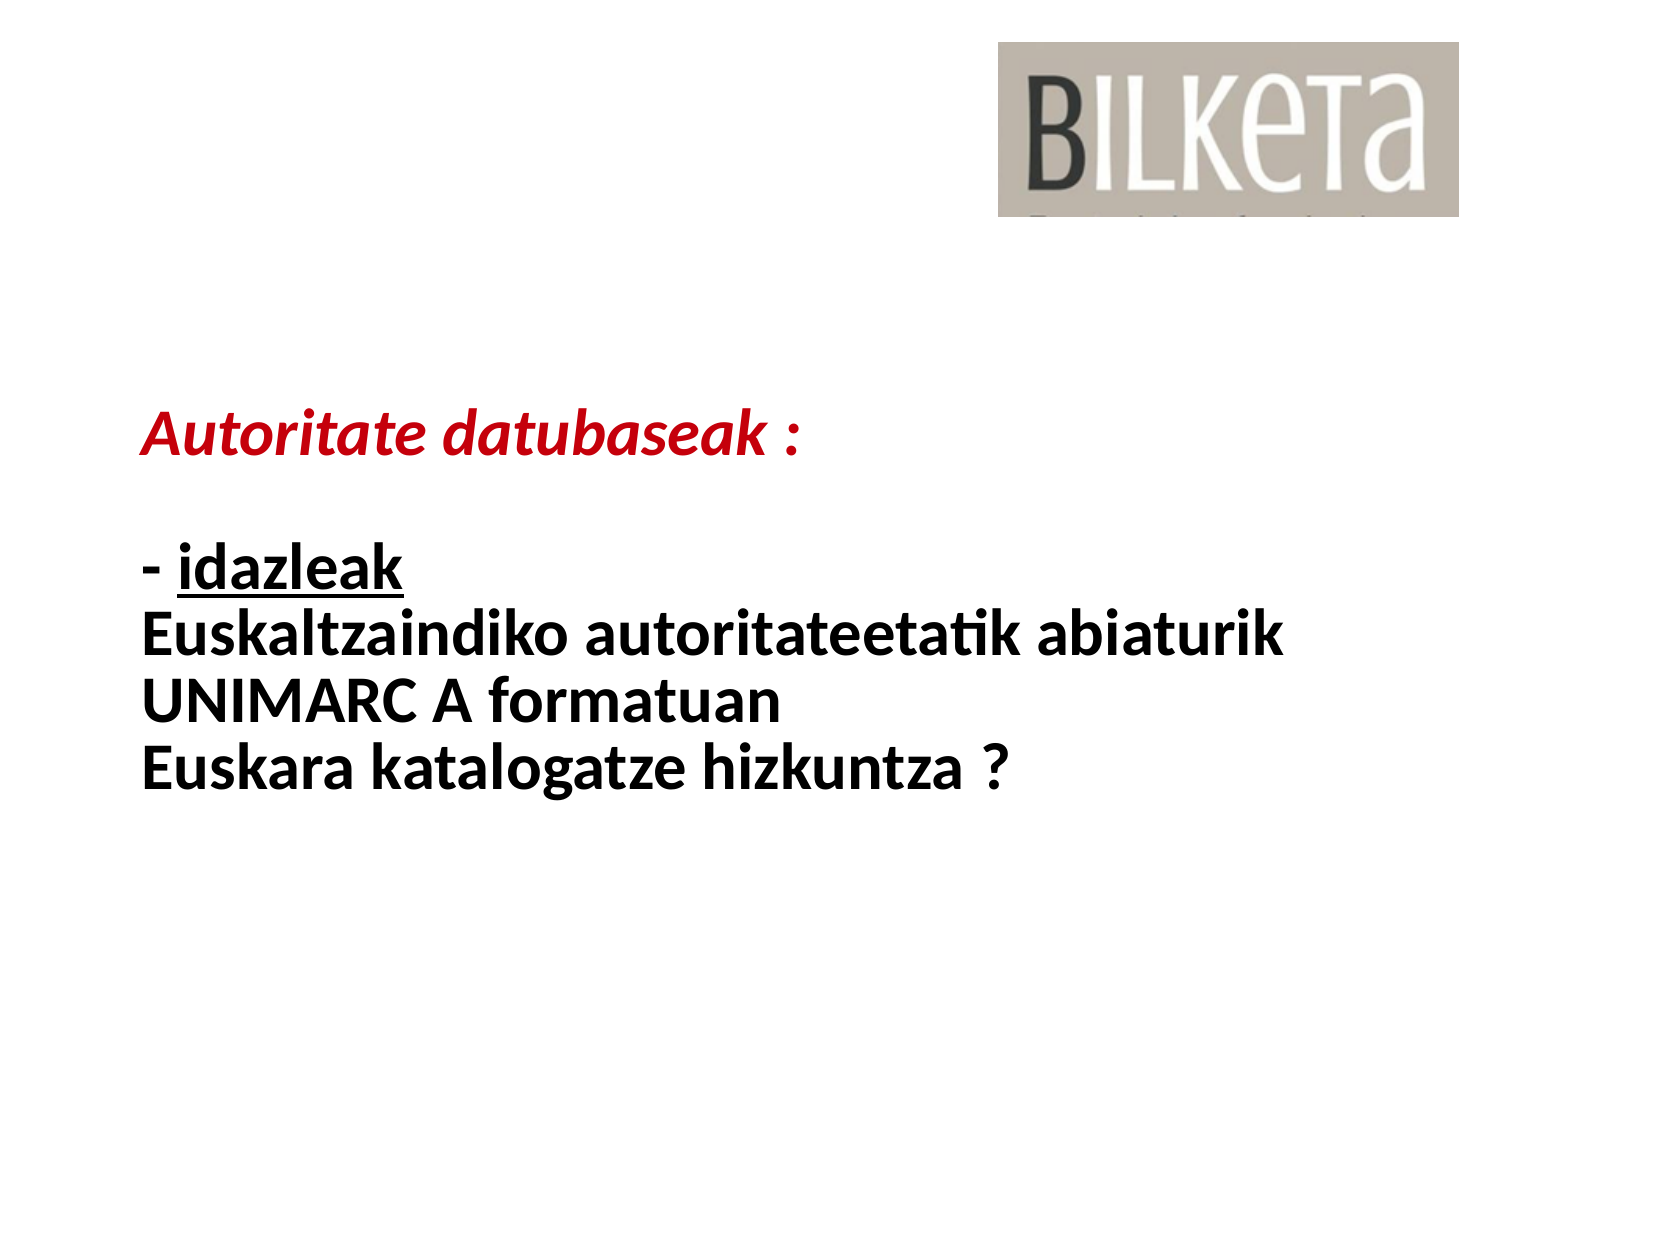

# Autoritate datubaseak :
- idazleak
Euskaltzaindiko autoritateetatik abiaturik
UNIMARC A formatuan
Euskara katalogatze hizkuntza ?